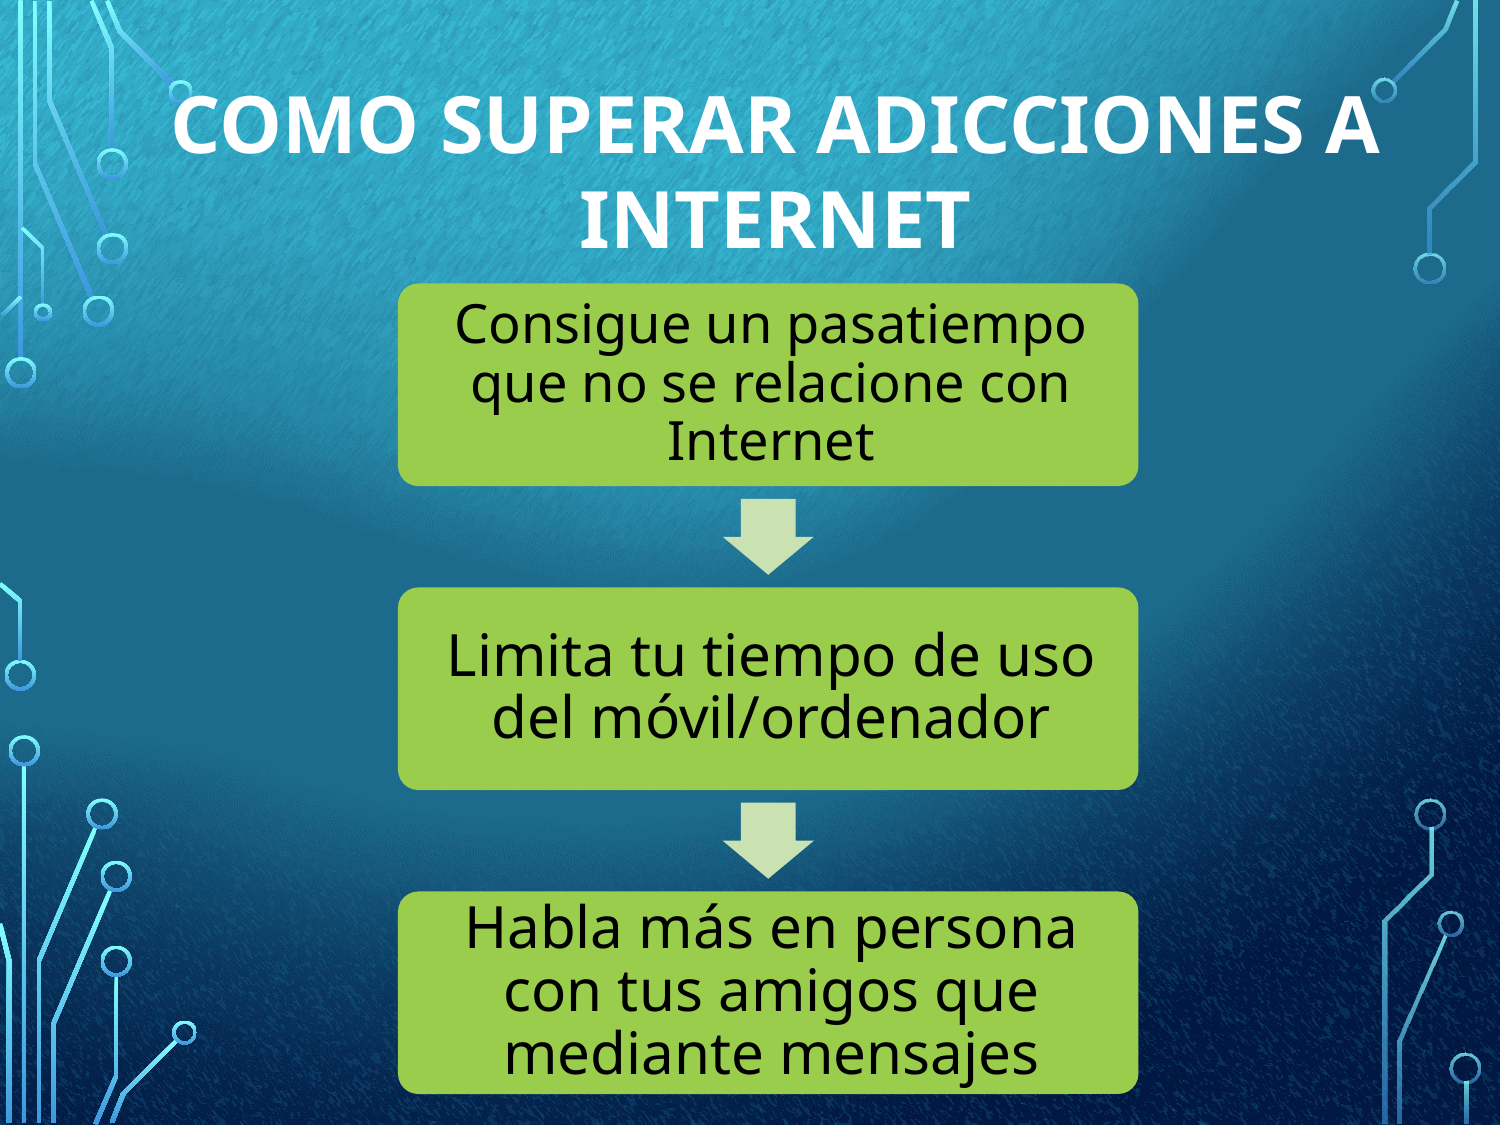

# Como superar adicciones a internet
Consigue un pasatiempo que no se relacione con Internet
Limita tu tiempo de uso del móvil/ordenador
Habla más en persona con tus amigos que mediante mensajes